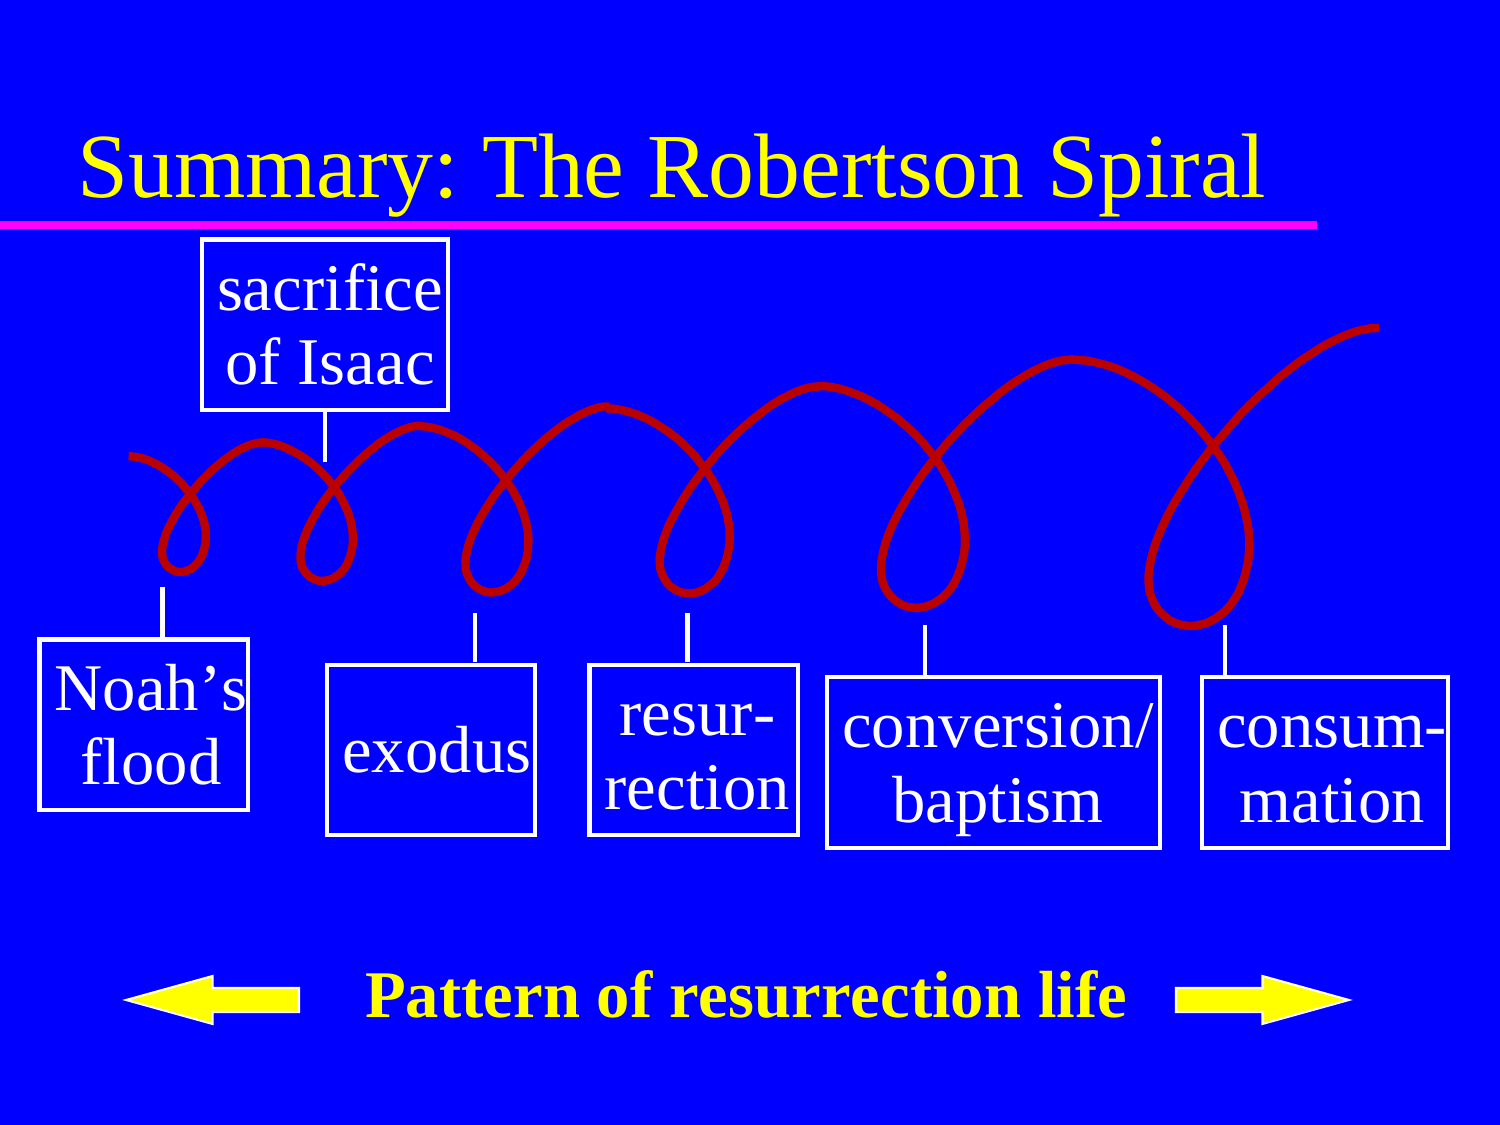

# Summary: The Robertson Spiral
sacrifice
of Isaac
Noah’s
flood
exodus
resur-
rection
conversion/
baptism
consum-
mation
Pattern of resurrection life